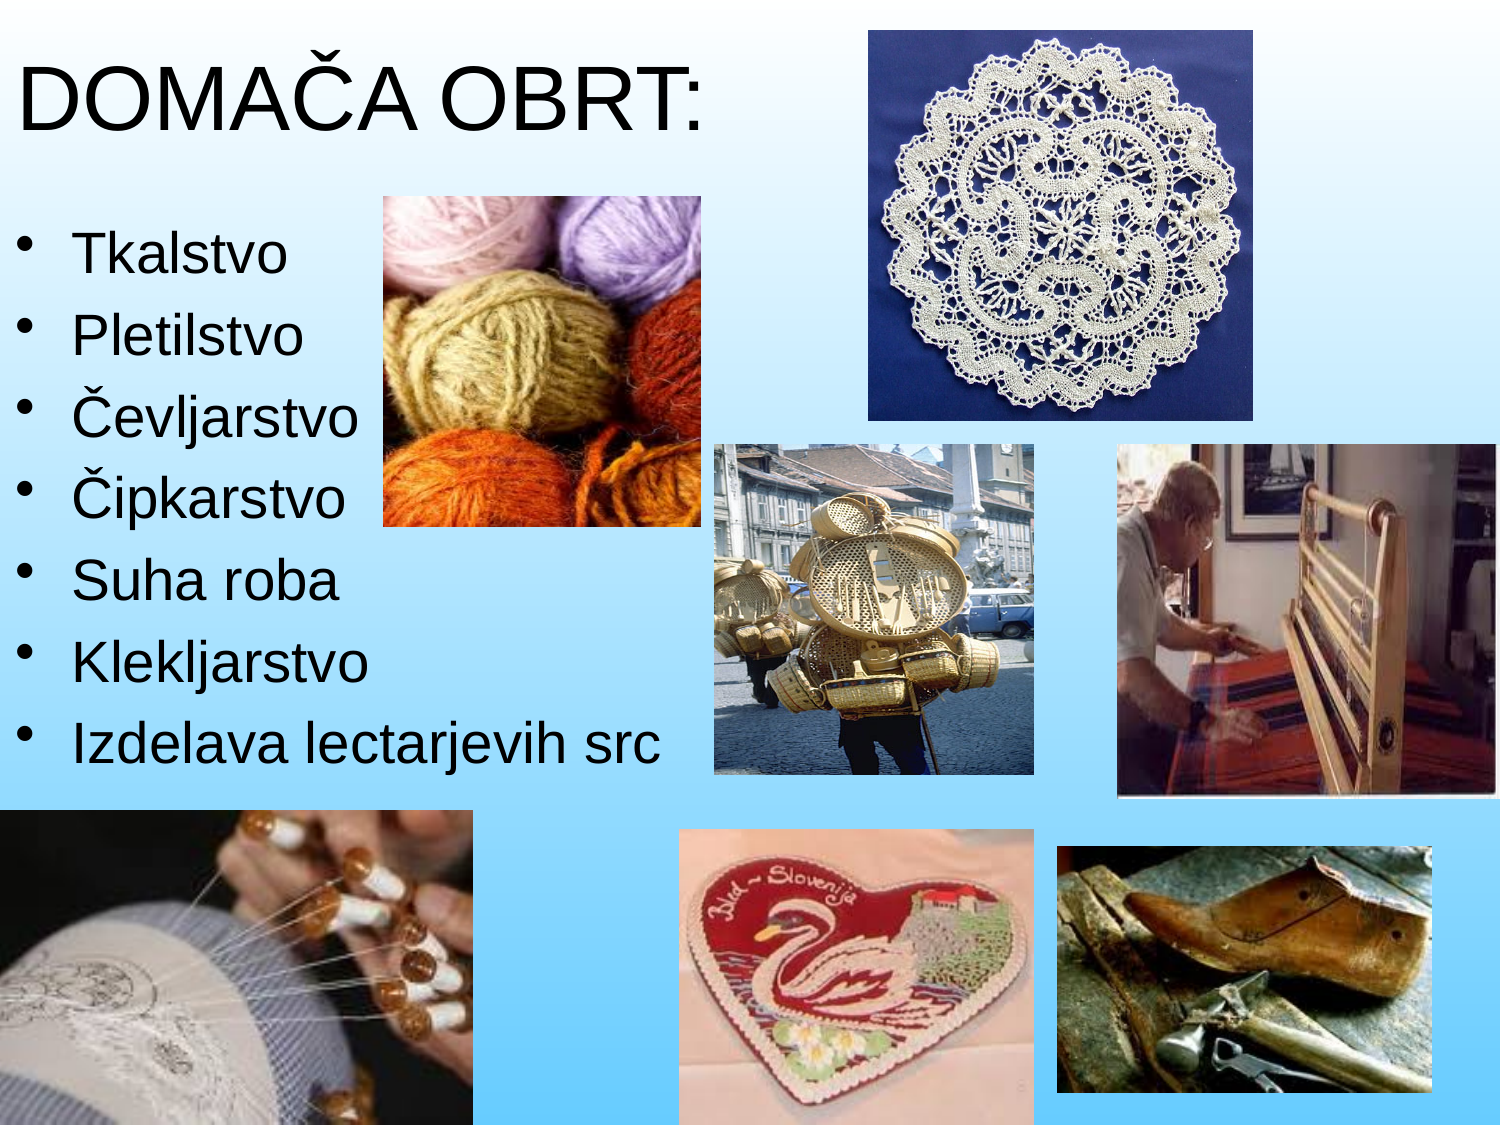

# DOMAČA OBRT:
Tkalstvo
Pletilstvo
Čevljarstvo
Čipkarstvo
Suha roba
Klekljarstvo
Izdelava lectarjevih src